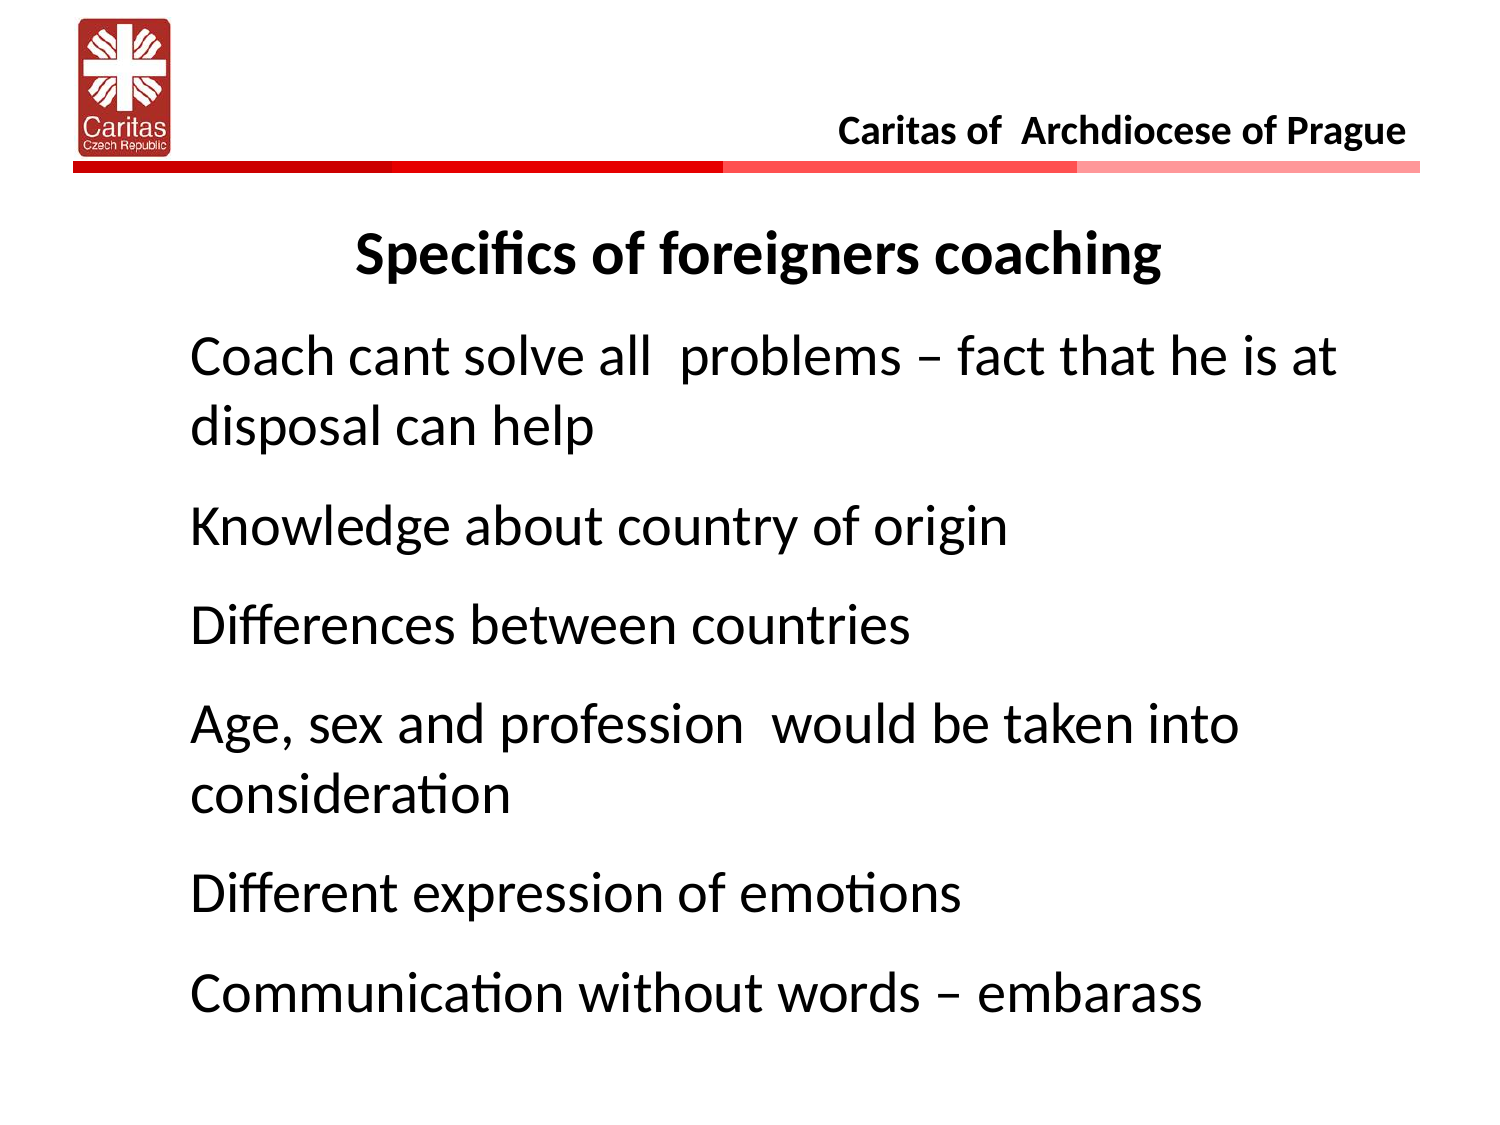

Caritas of Archdiocese of Prague
# Specifics of foreigners coaching
Coach cant solve all problems – fact that he is at disposal can help
Knowledge about country of origin
Differences between countries
Age, sex and profession would be taken into consideration
Different expression of emotions
Communication without words – embarass